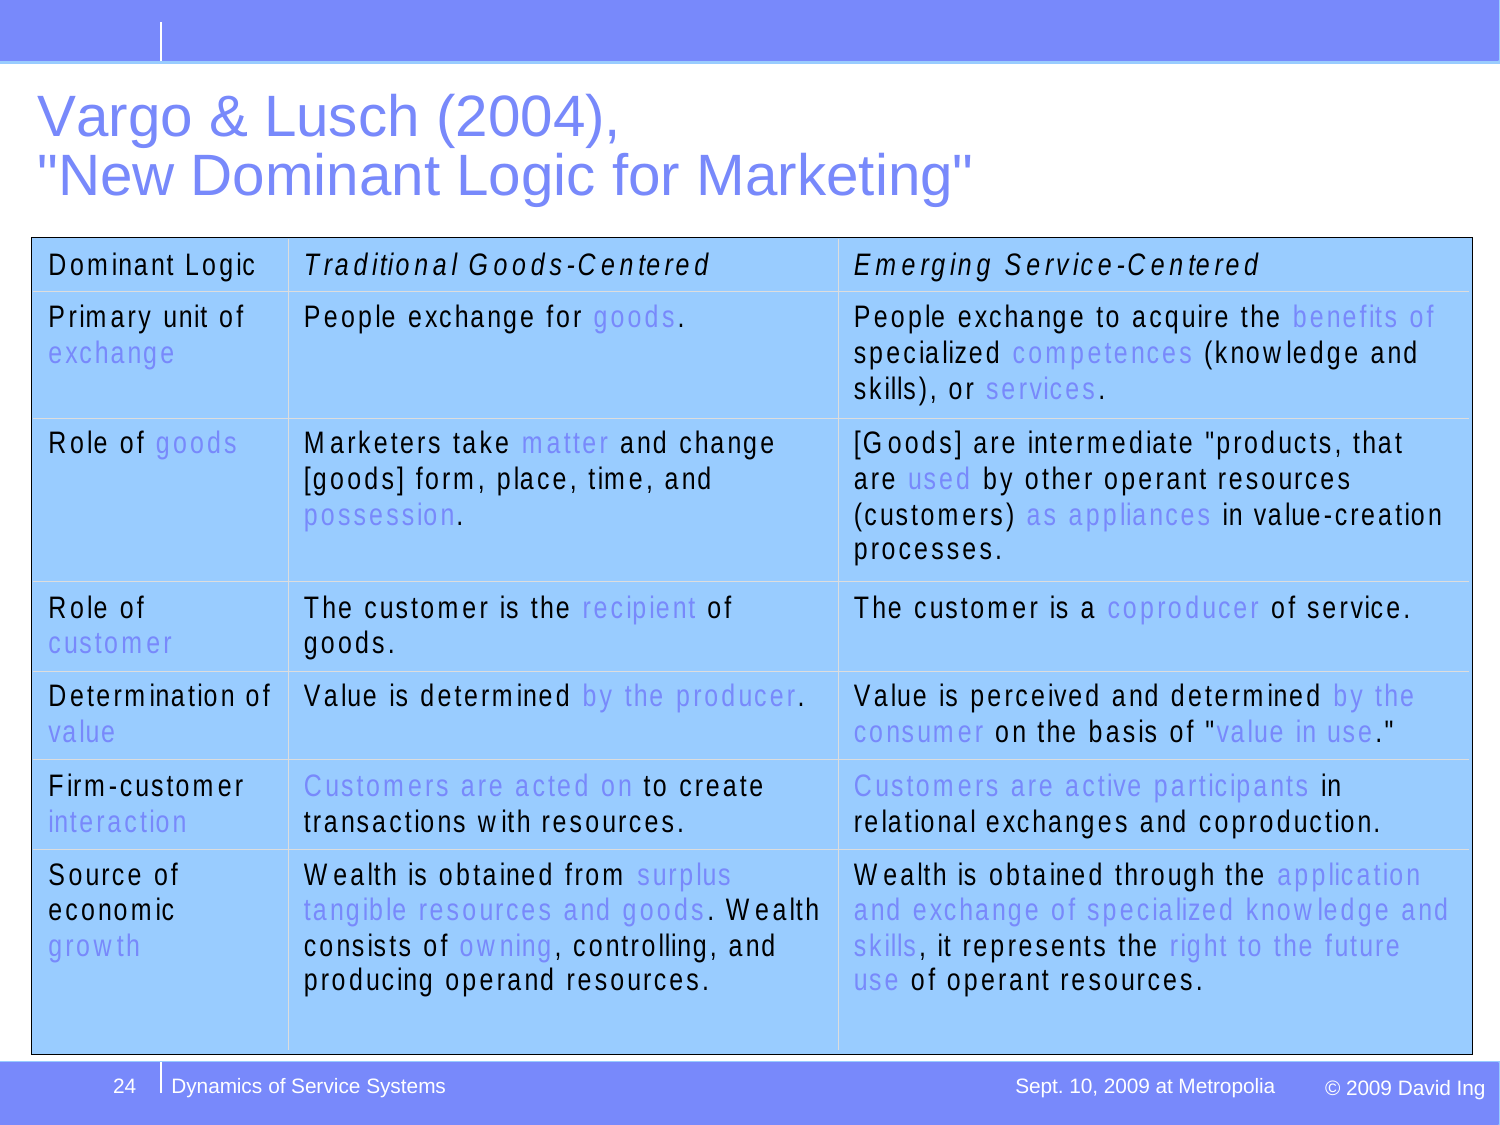

# Vargo & Lusch (2004), "New Dominant Logic for Marketing"
24
Dynamics of Service Systems
Sept. 10, 2009 at Metropolia